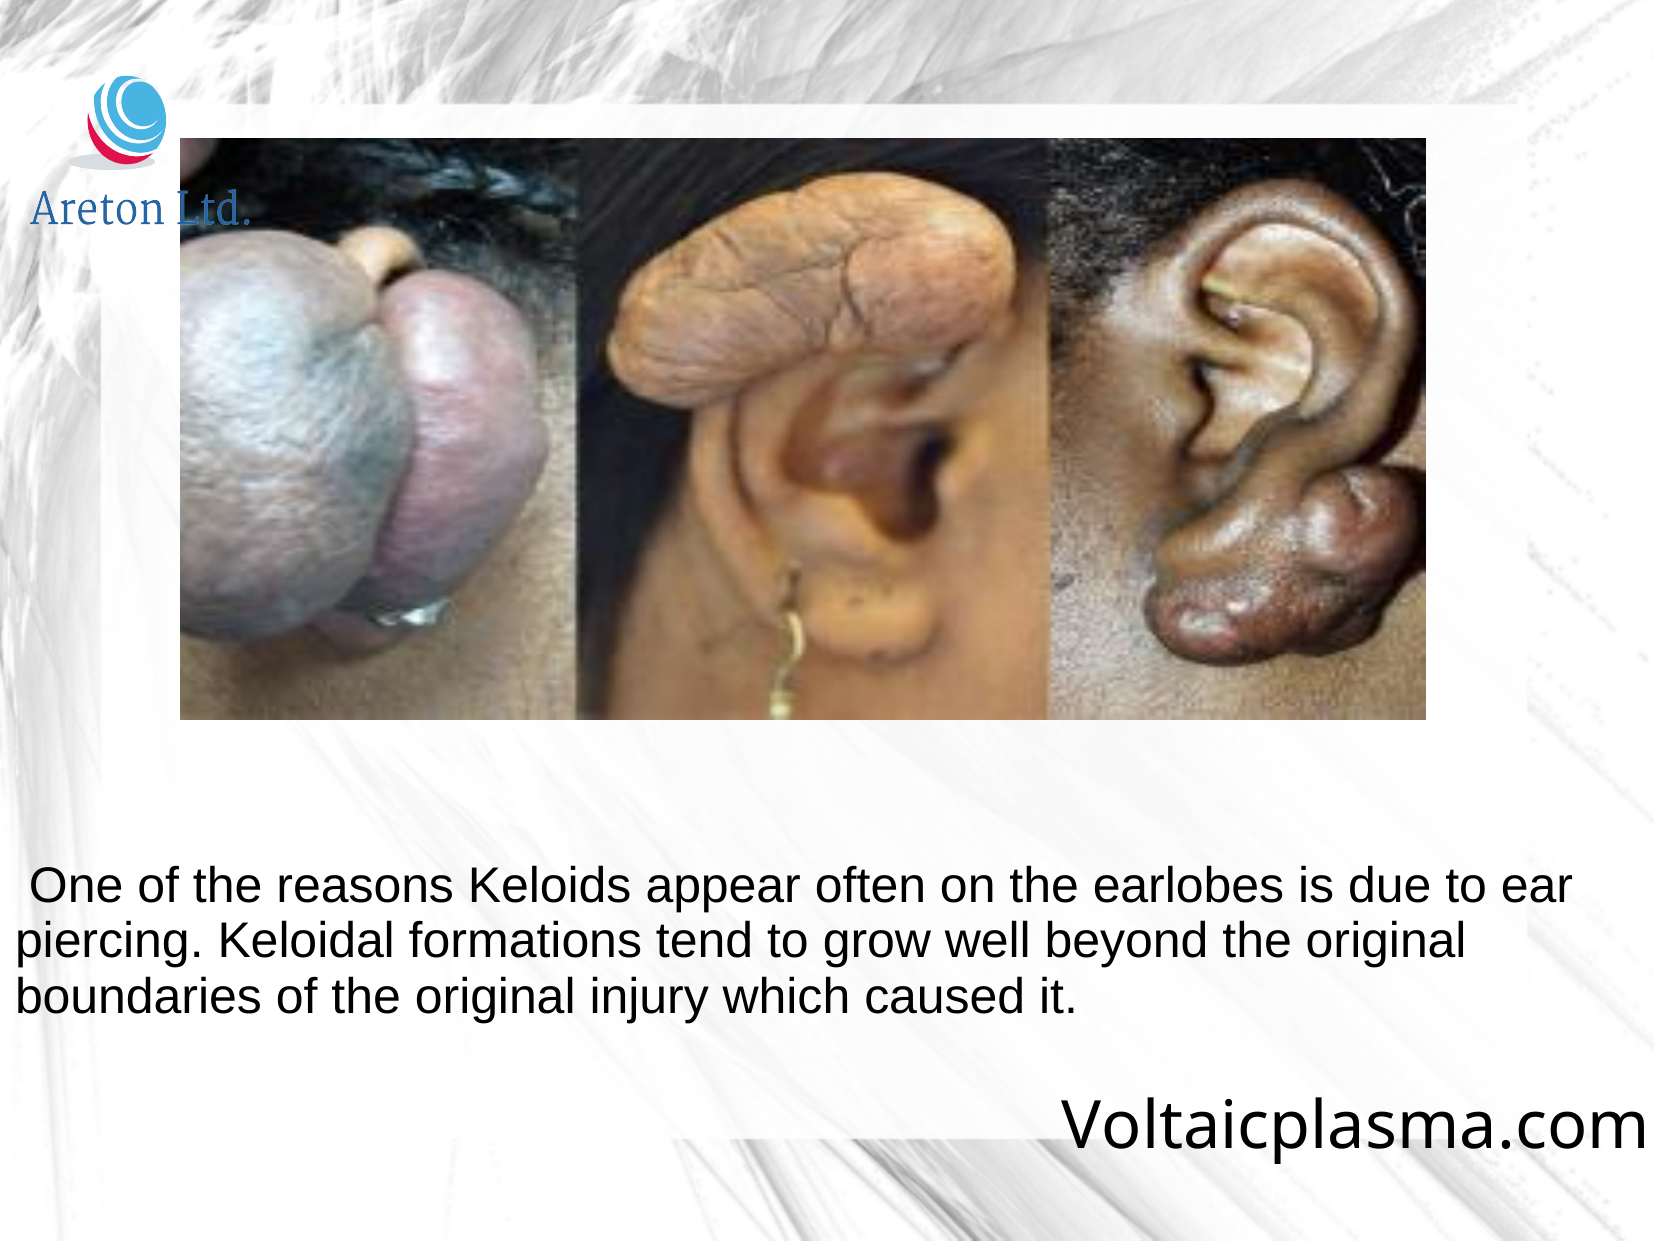

Voltaicplasma.com
 One of the reasons Keloids appear often on the earlobes is due to ear piercing. Keloidal formations tend to grow well beyond the original boundaries of the original injury which caused it.